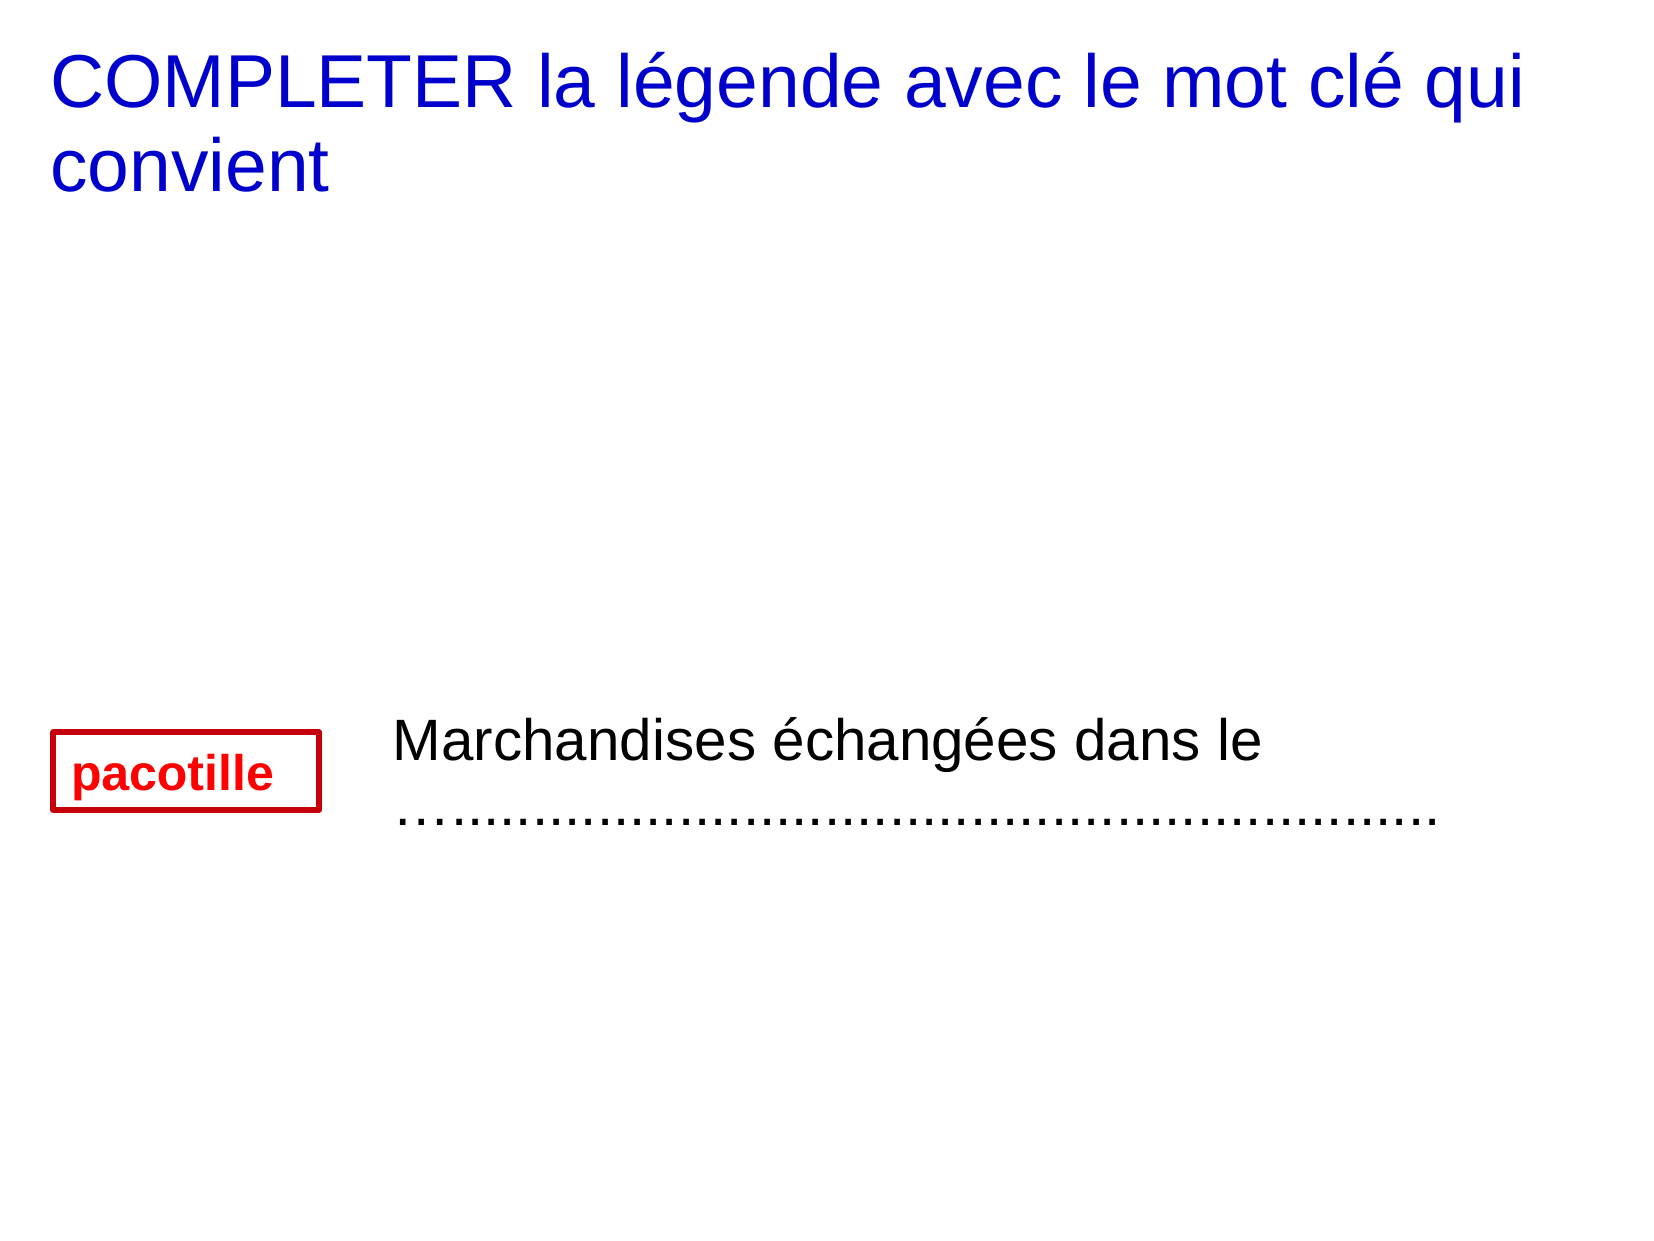

COMPLETER la légende avec le mot clé qui convient
Marchandises échangées dans le
….............................................................
pacotille